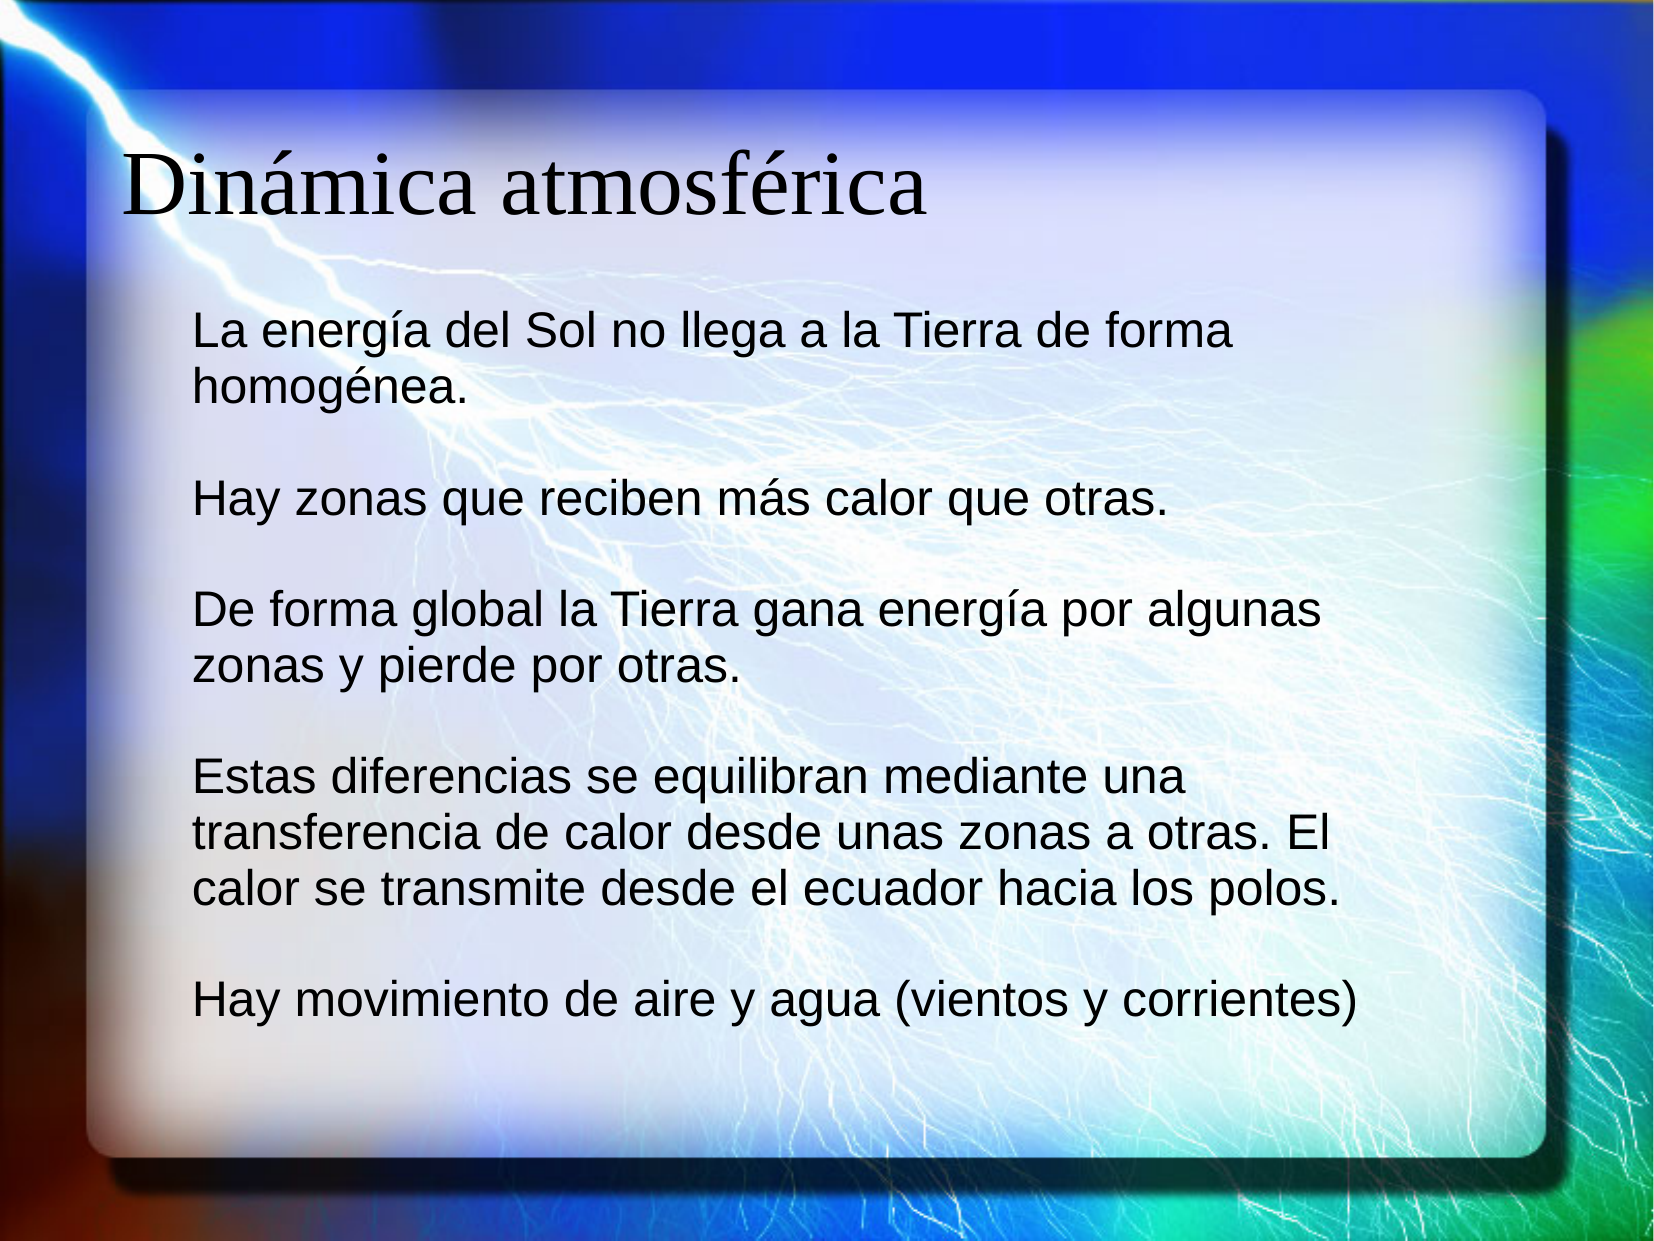

# Dinámica atmosférica
La energía del Sol no llega a la Tierra de forma homogénea.
Hay zonas que reciben más calor que otras.
De forma global la Tierra gana energía por algunas zonas y pierde por otras.
Estas diferencias se equilibran mediante una transferencia de calor desde unas zonas a otras. El calor se transmite desde el ecuador hacia los polos.
Hay movimiento de aire y agua (vientos y corrientes)